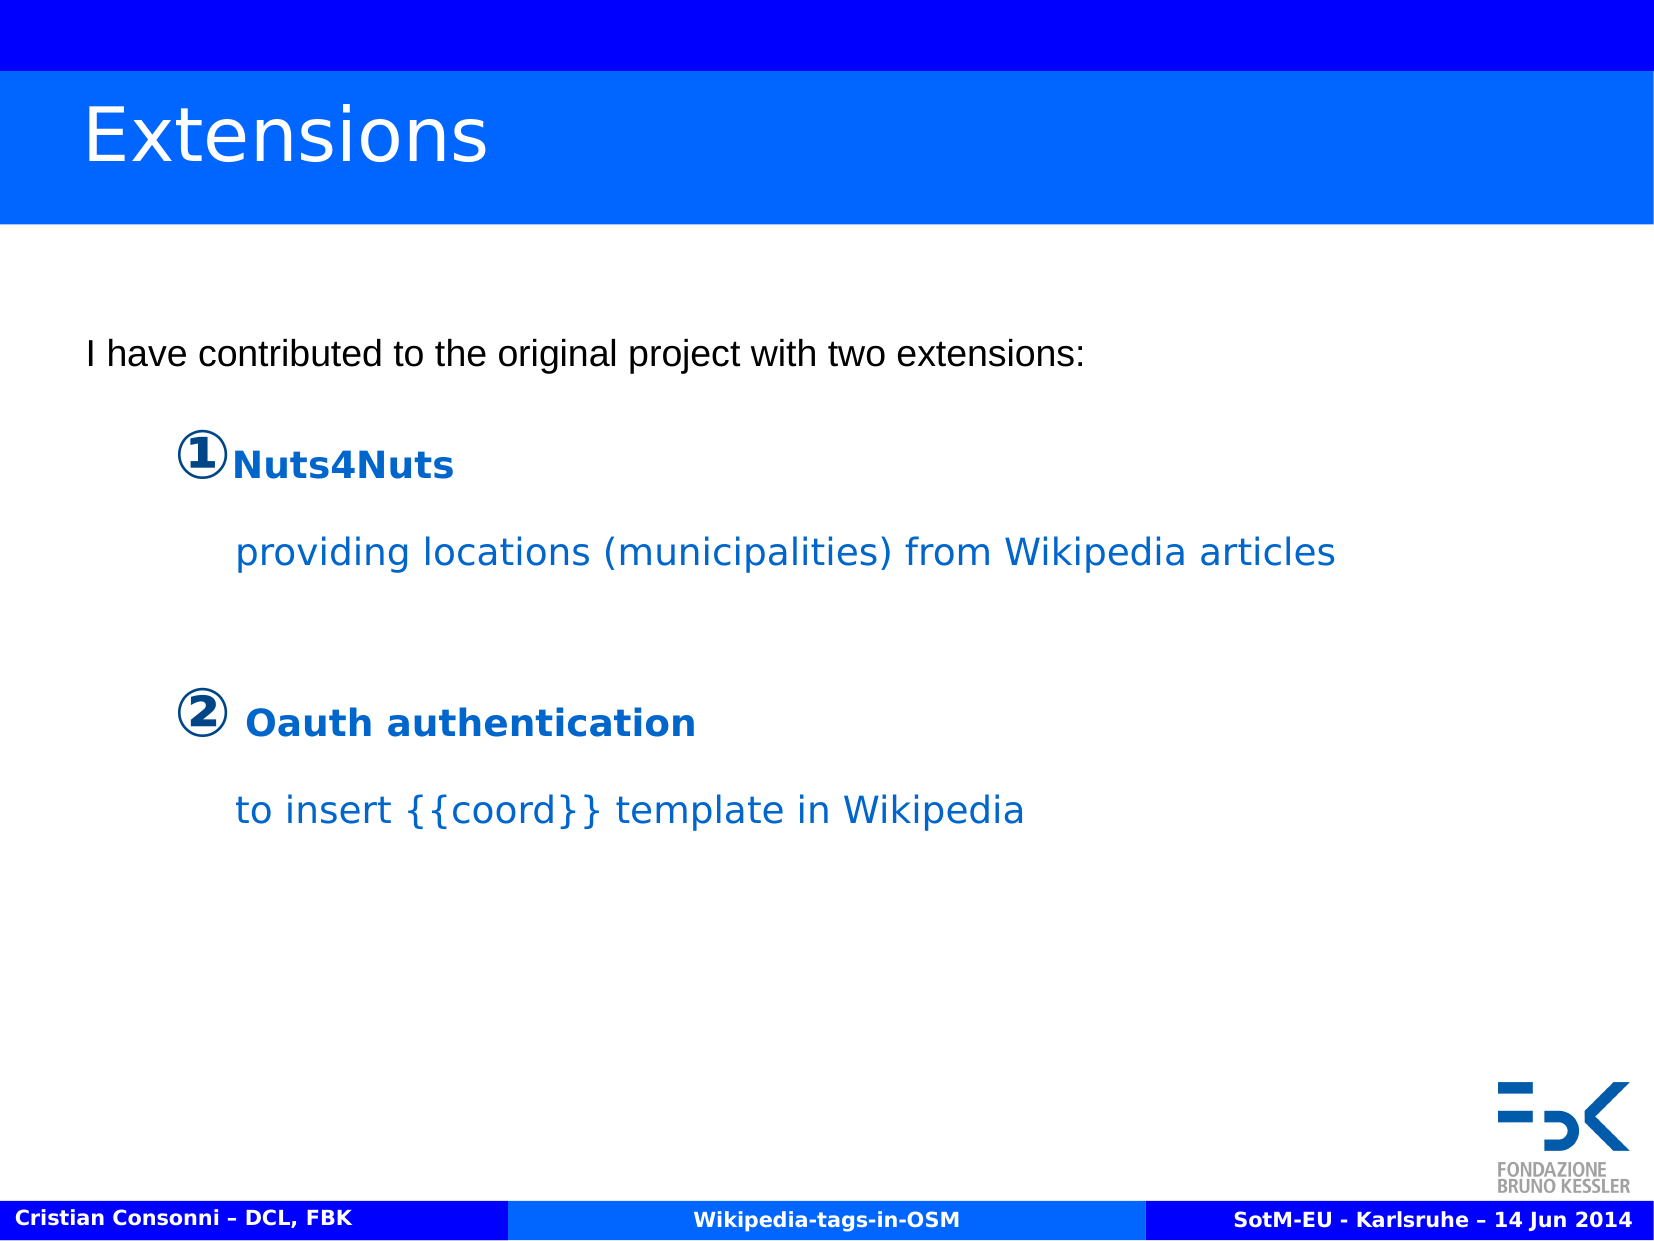

# Extensions
I have contributed to the original project with two extensions:
Nuts4Nuts
providing locations (municipalities) from Wikipedia articles
 Oauth authentication
to insert {{coord}} template in Wikipedia